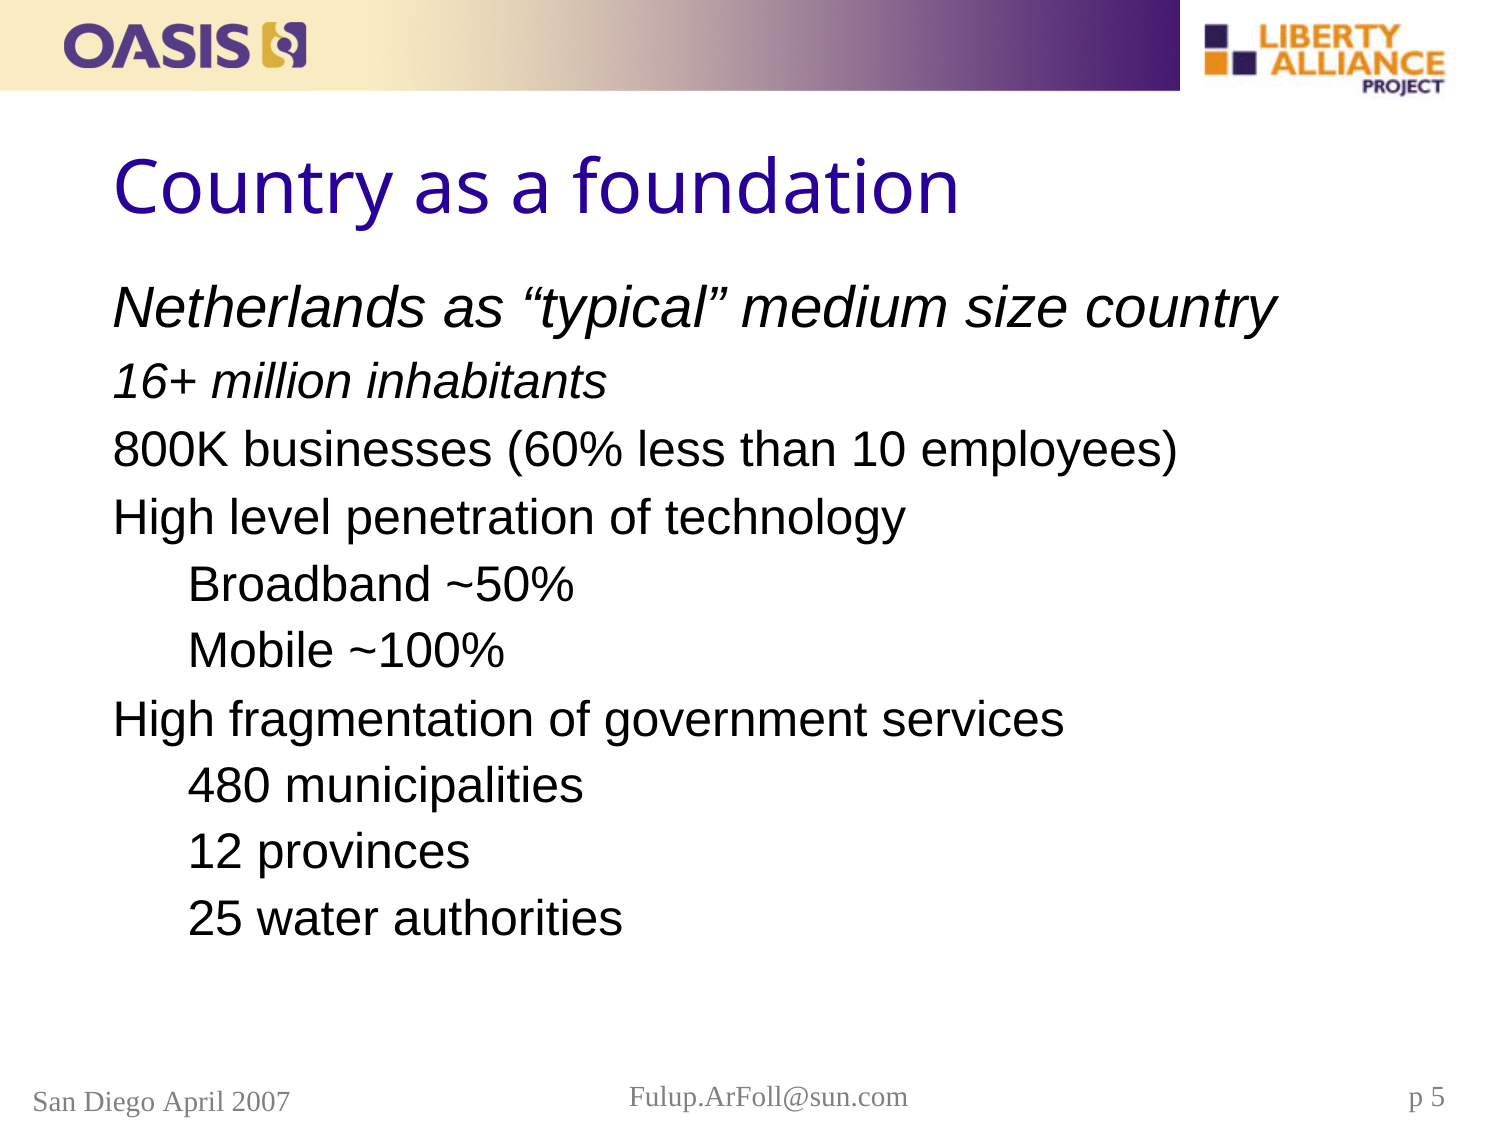

# Country as a foundation
Netherlands as “typical” medium size country
16+ million inhabitants
800K businesses (60% less than 10 employees)
High level penetration of technology
Broadband ~50%
Mobile ~100%
High fragmentation of government services
480 municipalities
12 provinces
25 water authorities